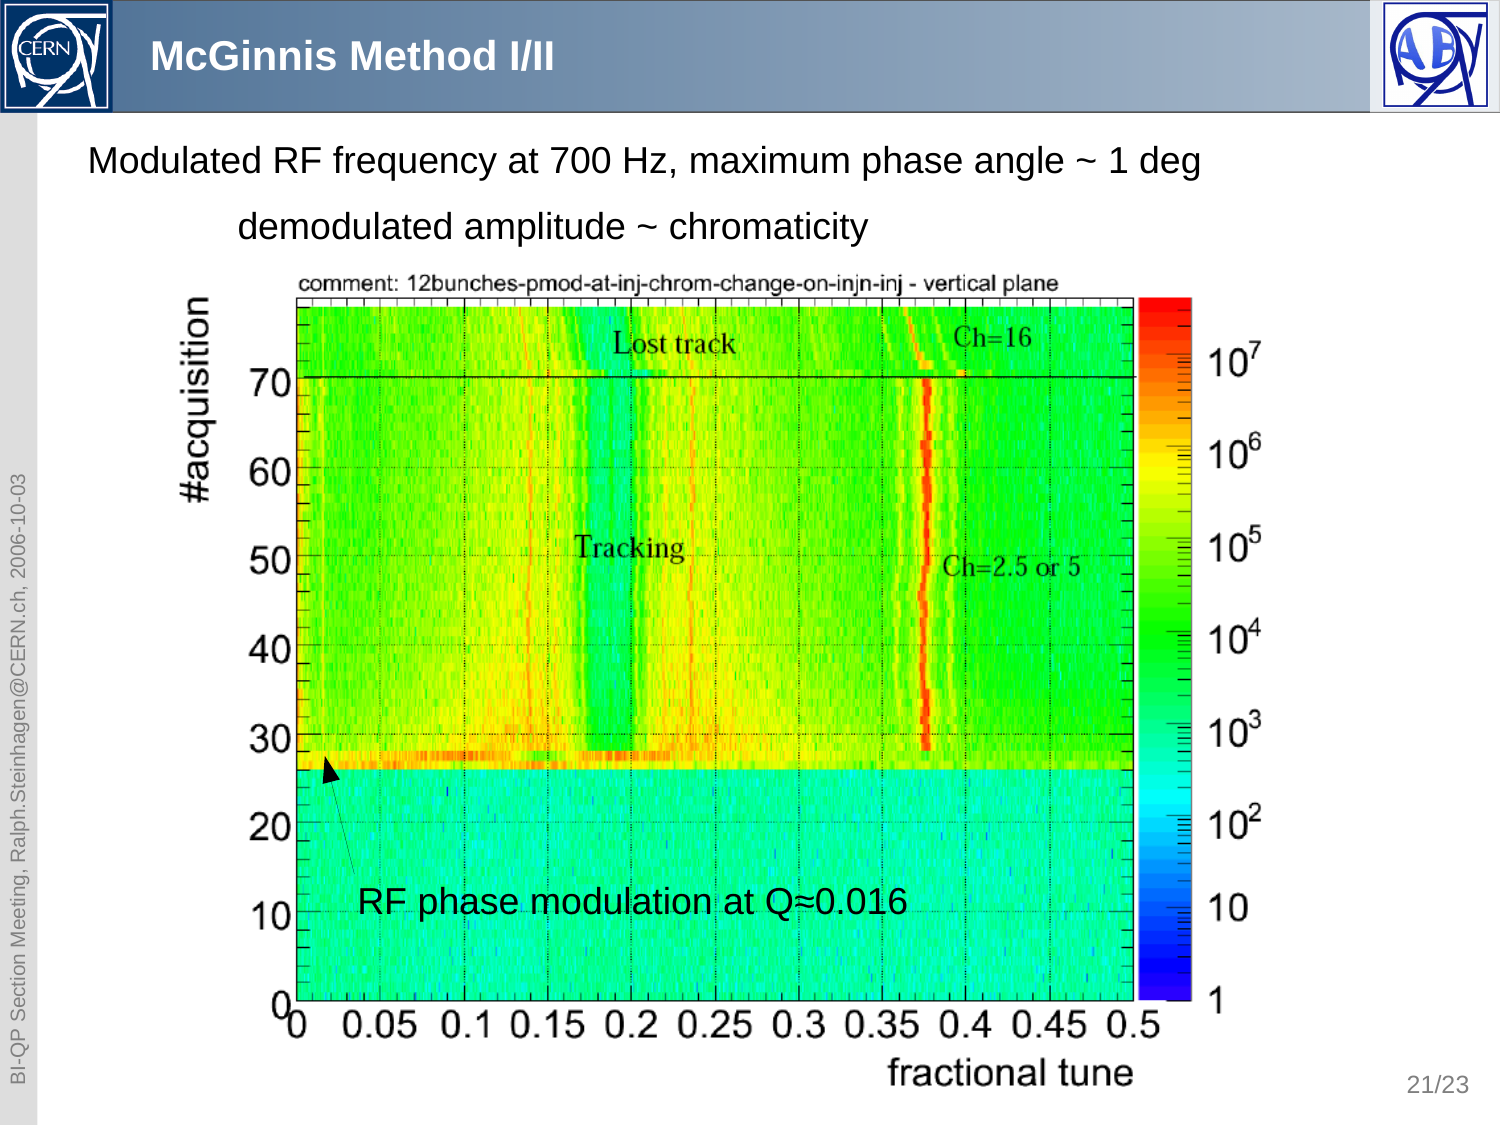

# McGinnis Method I/II
Modulated RF frequency at 700 Hz, maximum phase angle ~ 1 deg
demodulated amplitude ~ chromaticity
RF phase modulation at Q≈0.016